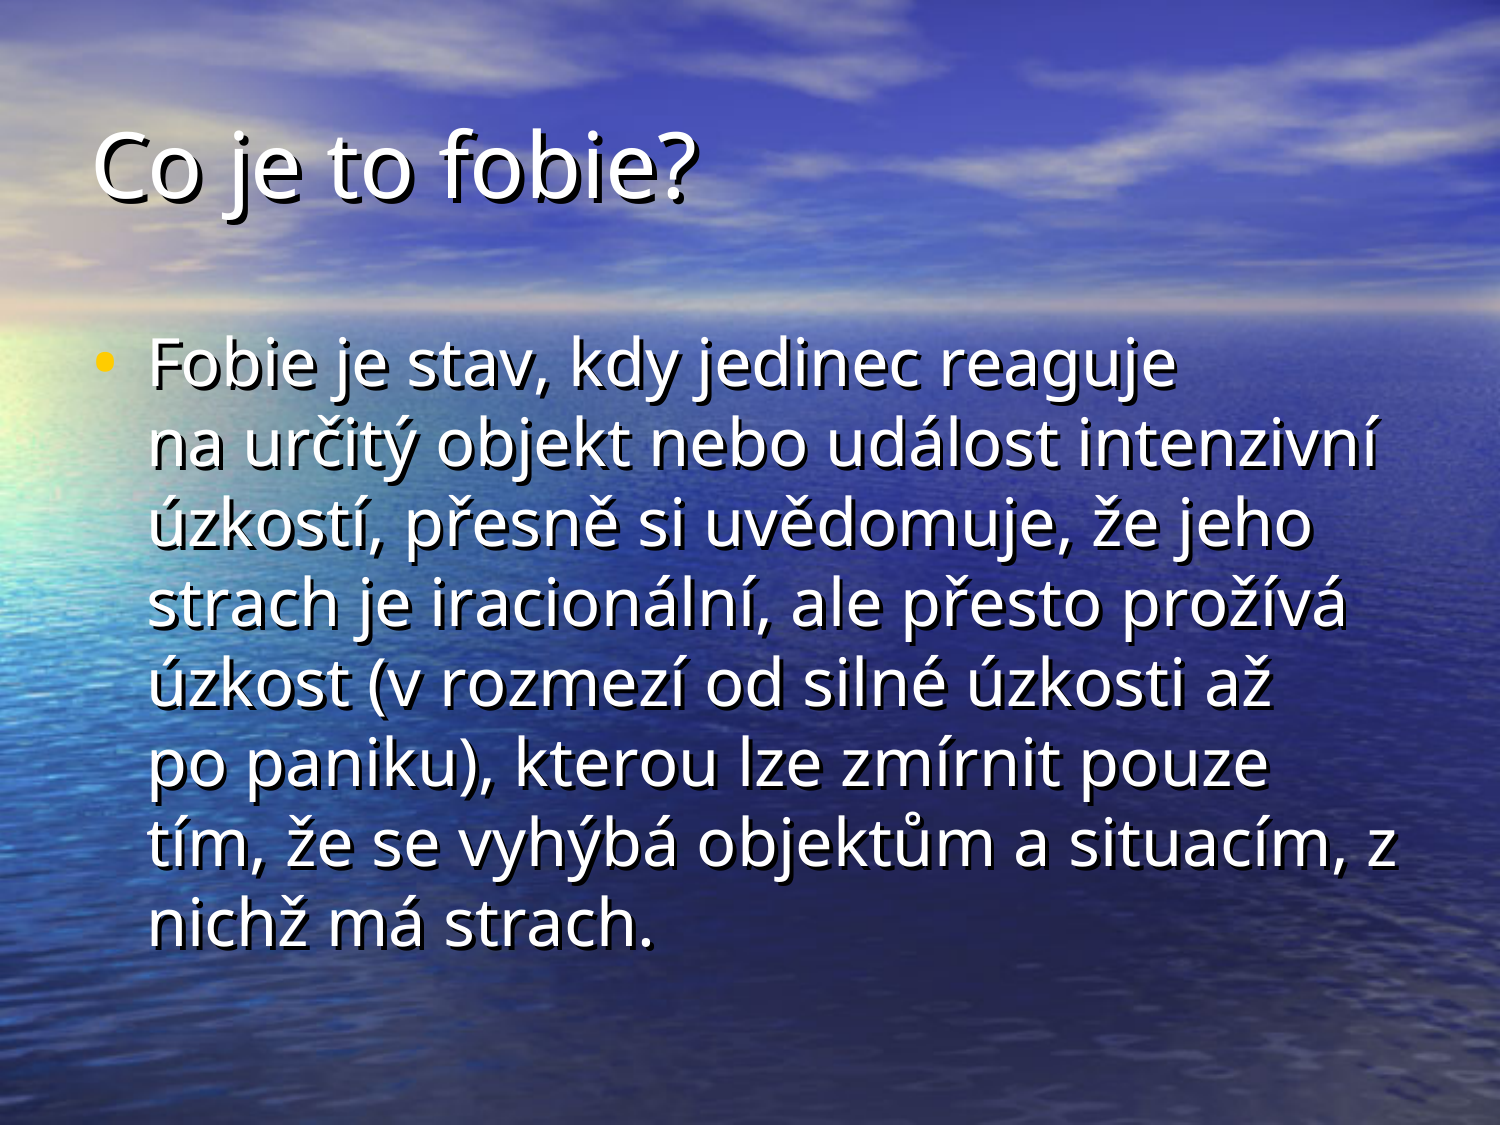

# Co je to fobie?
Fobie je stav, kdy jedinec reaguje na určitý objekt nebo událost intenzivní úzkostí, přesně si uvědomuje, že jeho strach je iracionální, ale přesto prožívá úzkost (v rozmezí od silné úzkosti až po paniku), kterou lze zmírnit pouze tím, že se vyhýbá objektům a situacím, z nichž má strach.